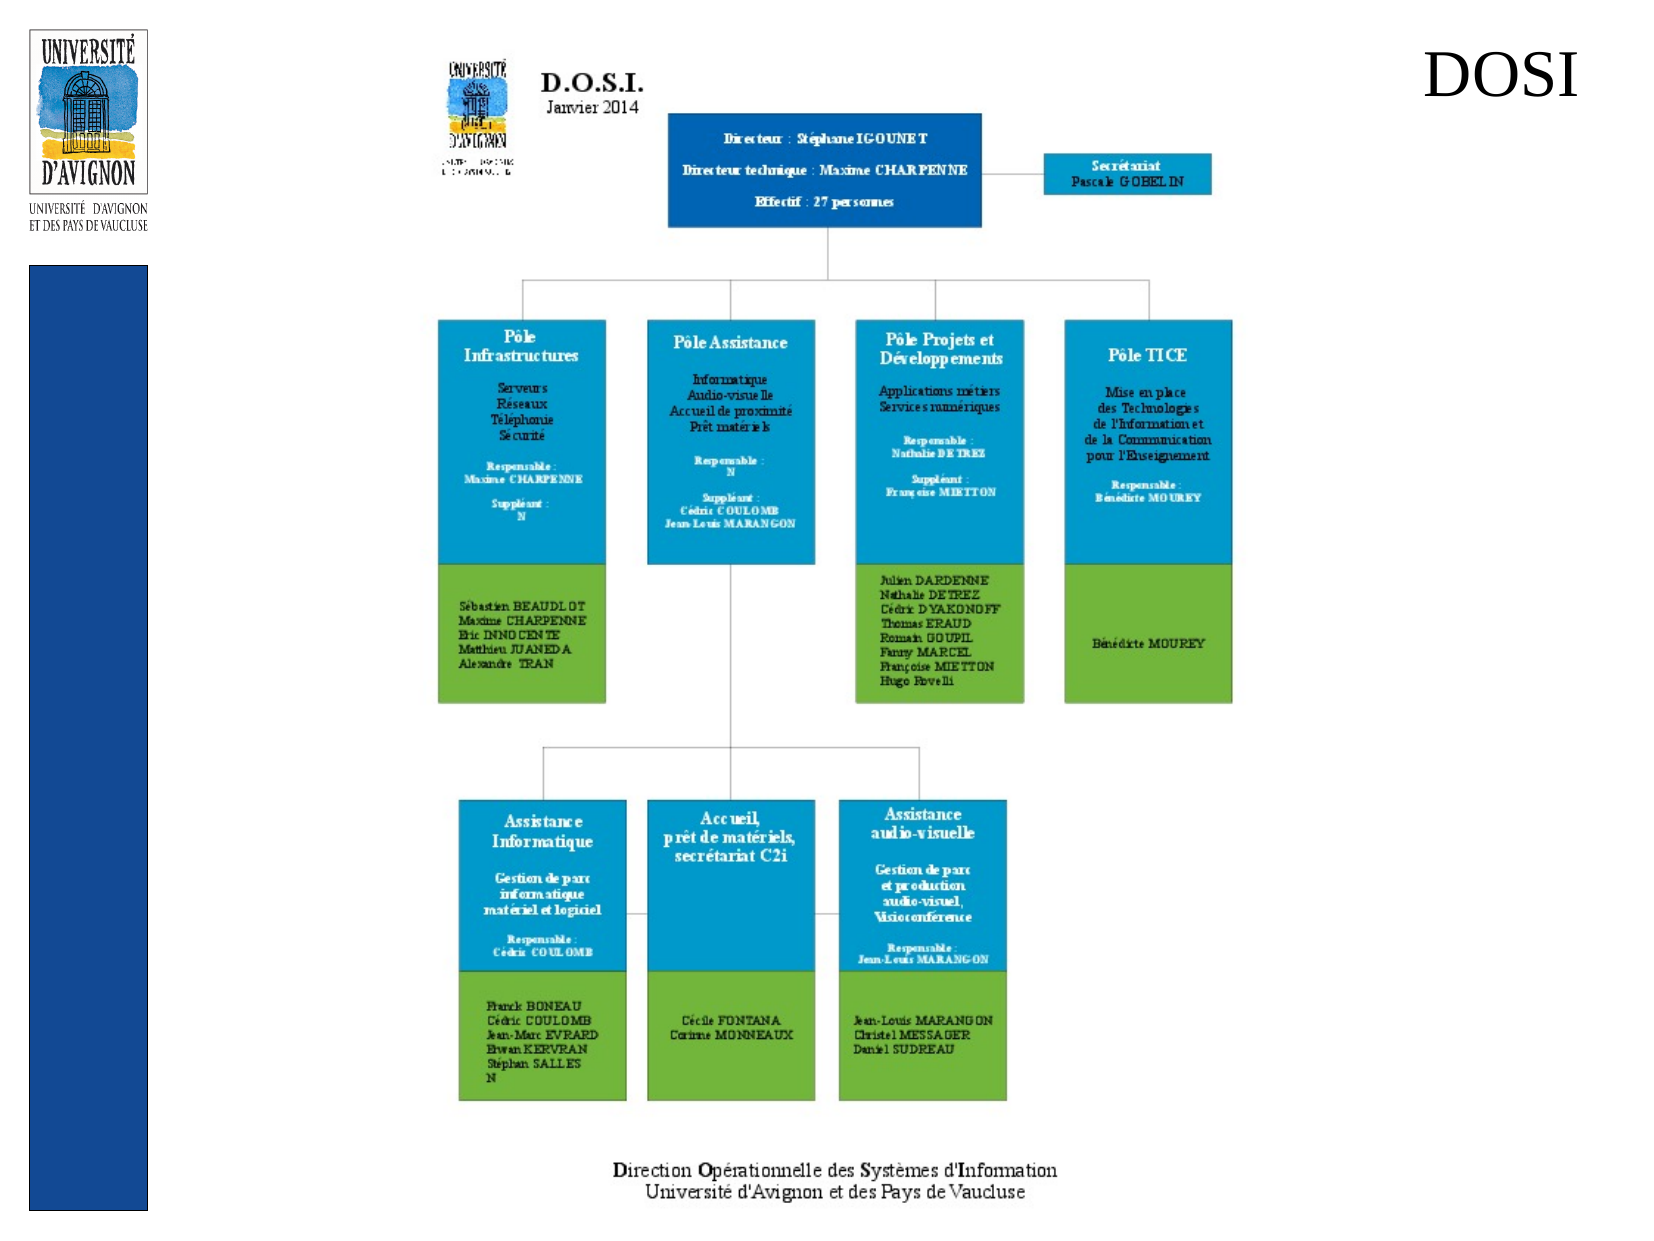

DOSI
- Direction Opérationnelle des Systèmes d'Information -